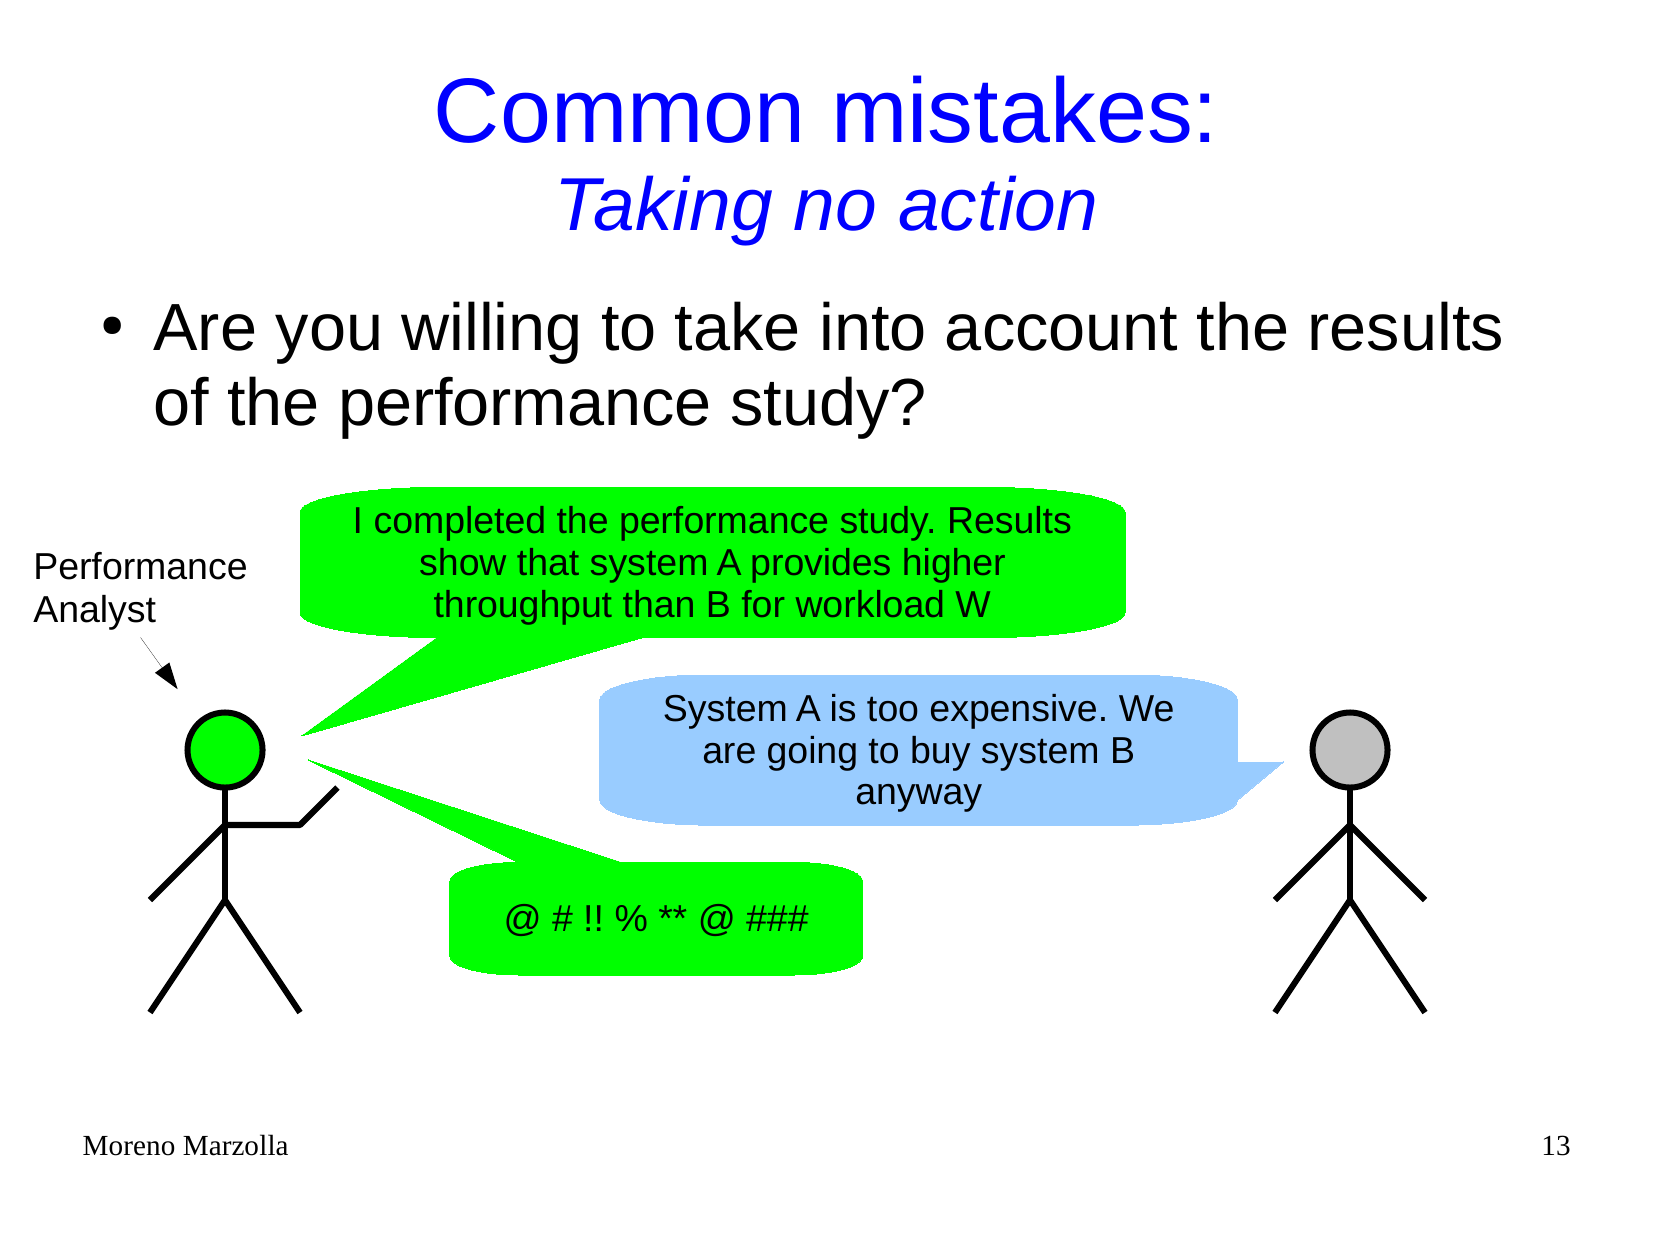

# Common mistakes: Taking no action
Are you willing to take into account the results of the performance study?
I completed the performance study. Results show that system A provides higher throughput than B for workload W
Performance
Analyst
System A is too expensive. We are going to buy system B anyway
@ # !! % ** @ ###
Moreno Marzolla
13